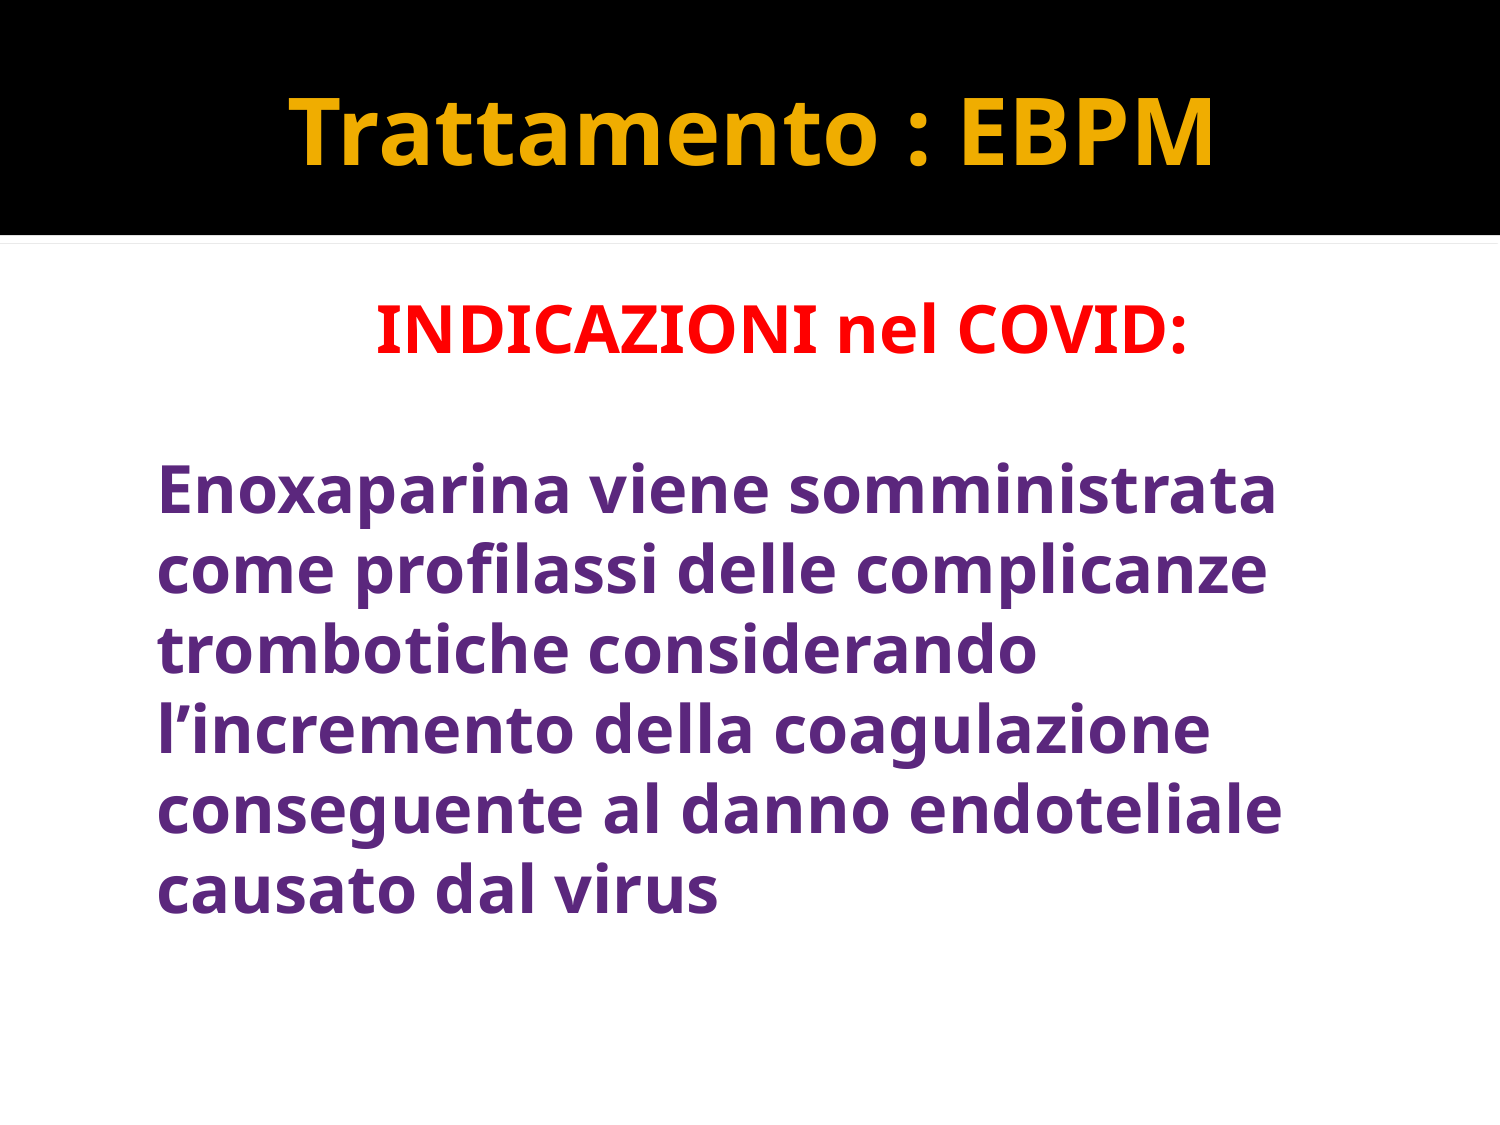

# Trattamento : EBPM
INDICAZIONI nel COVID:
Enoxaparina viene somministrata come profilassi delle complicanze trombotiche considerando l’incremento della coagulazione conseguente al danno endoteliale causato dal virus